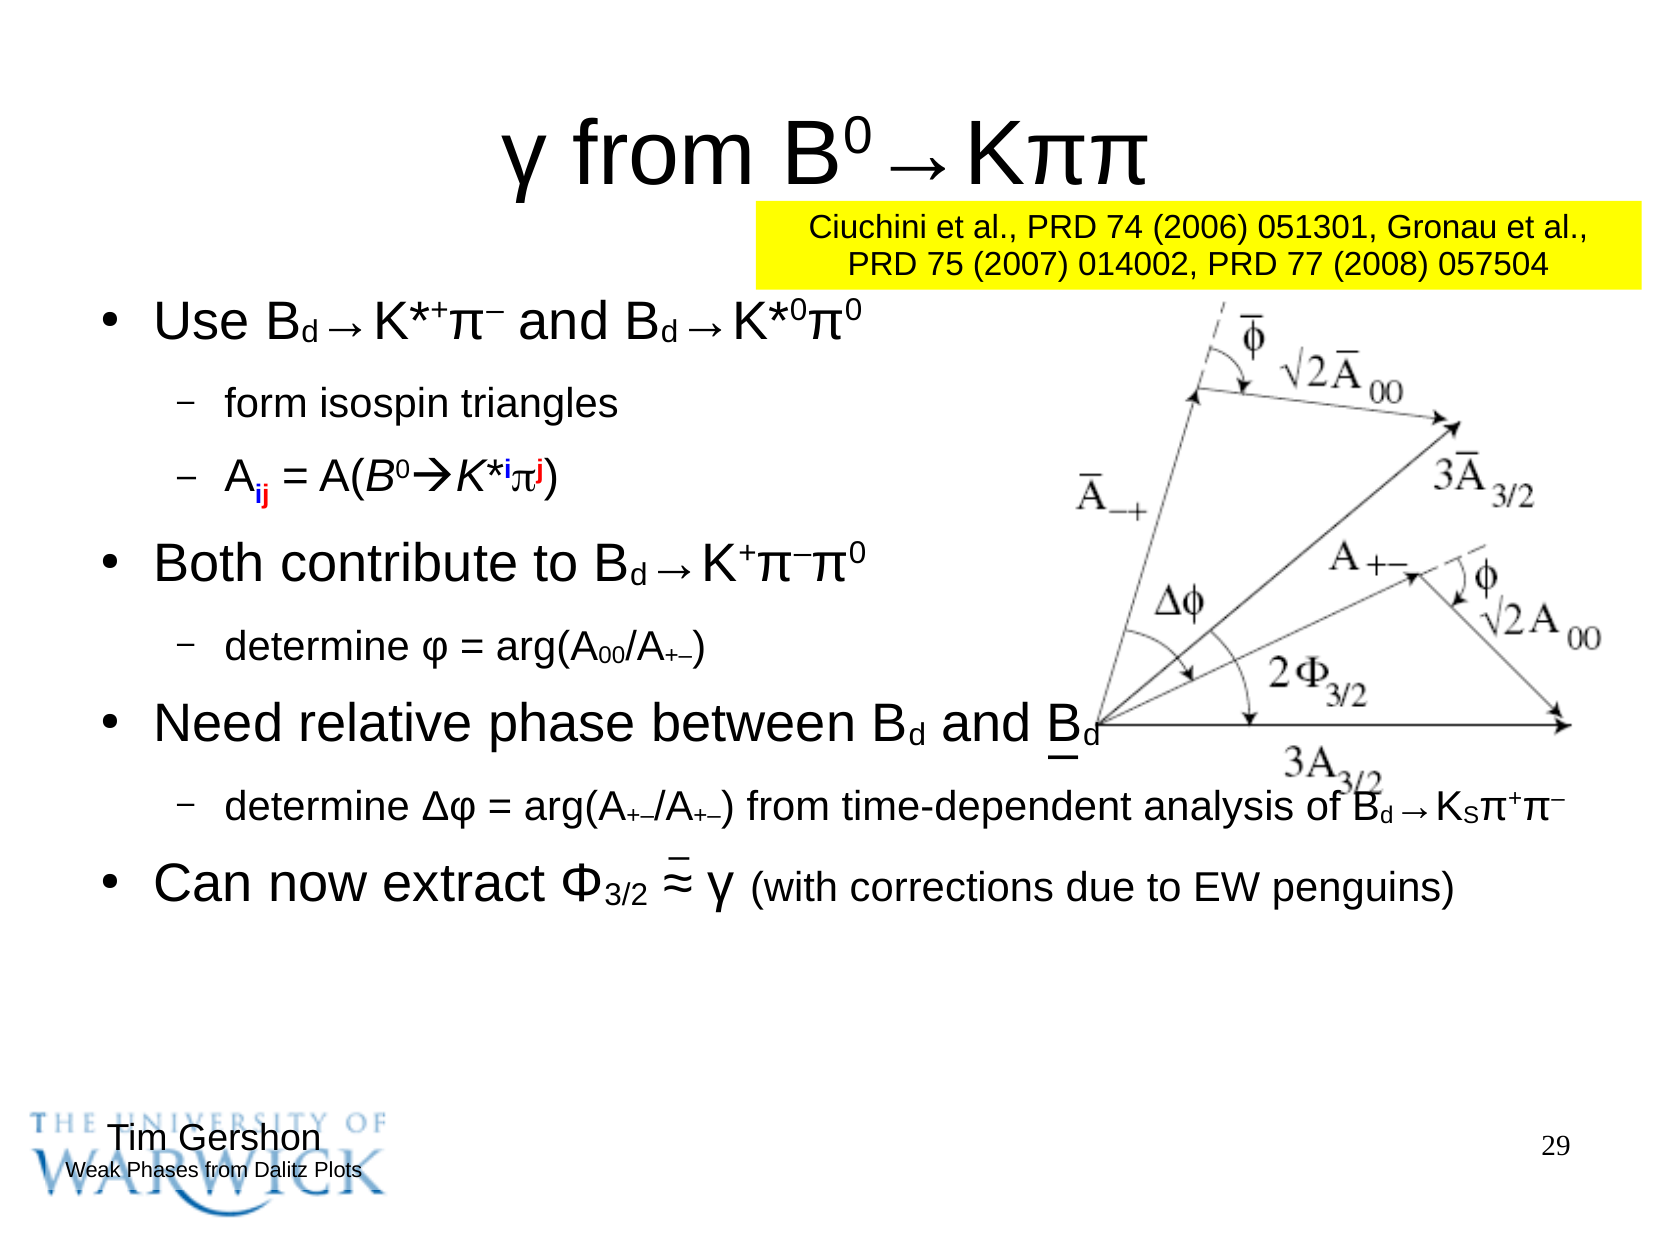

# γ from B0→Kππ
Ciuchini et al., PRD 74 (2006) 051301, Gronau et al., PRD 75 (2007) 014002, PRD 77 (2008) 057504
Use Bd→K*+π– and Bd→K*0π0
form isospin triangles
Aij = A(B0K*ij)
Both contribute to Bd→K+π–π0
determine φ = arg(A00/A+–)
Need relative phase between Bd and Bd
determine Δφ = arg(A+–/A+–) from time-dependent analysis of Bd→KSπ+π–
Can now extract Φ3/2 ≈ γ (with corrections due to EW penguins)
–
–
Tim Gershon
Weak Phases from Dalitz Plots
29